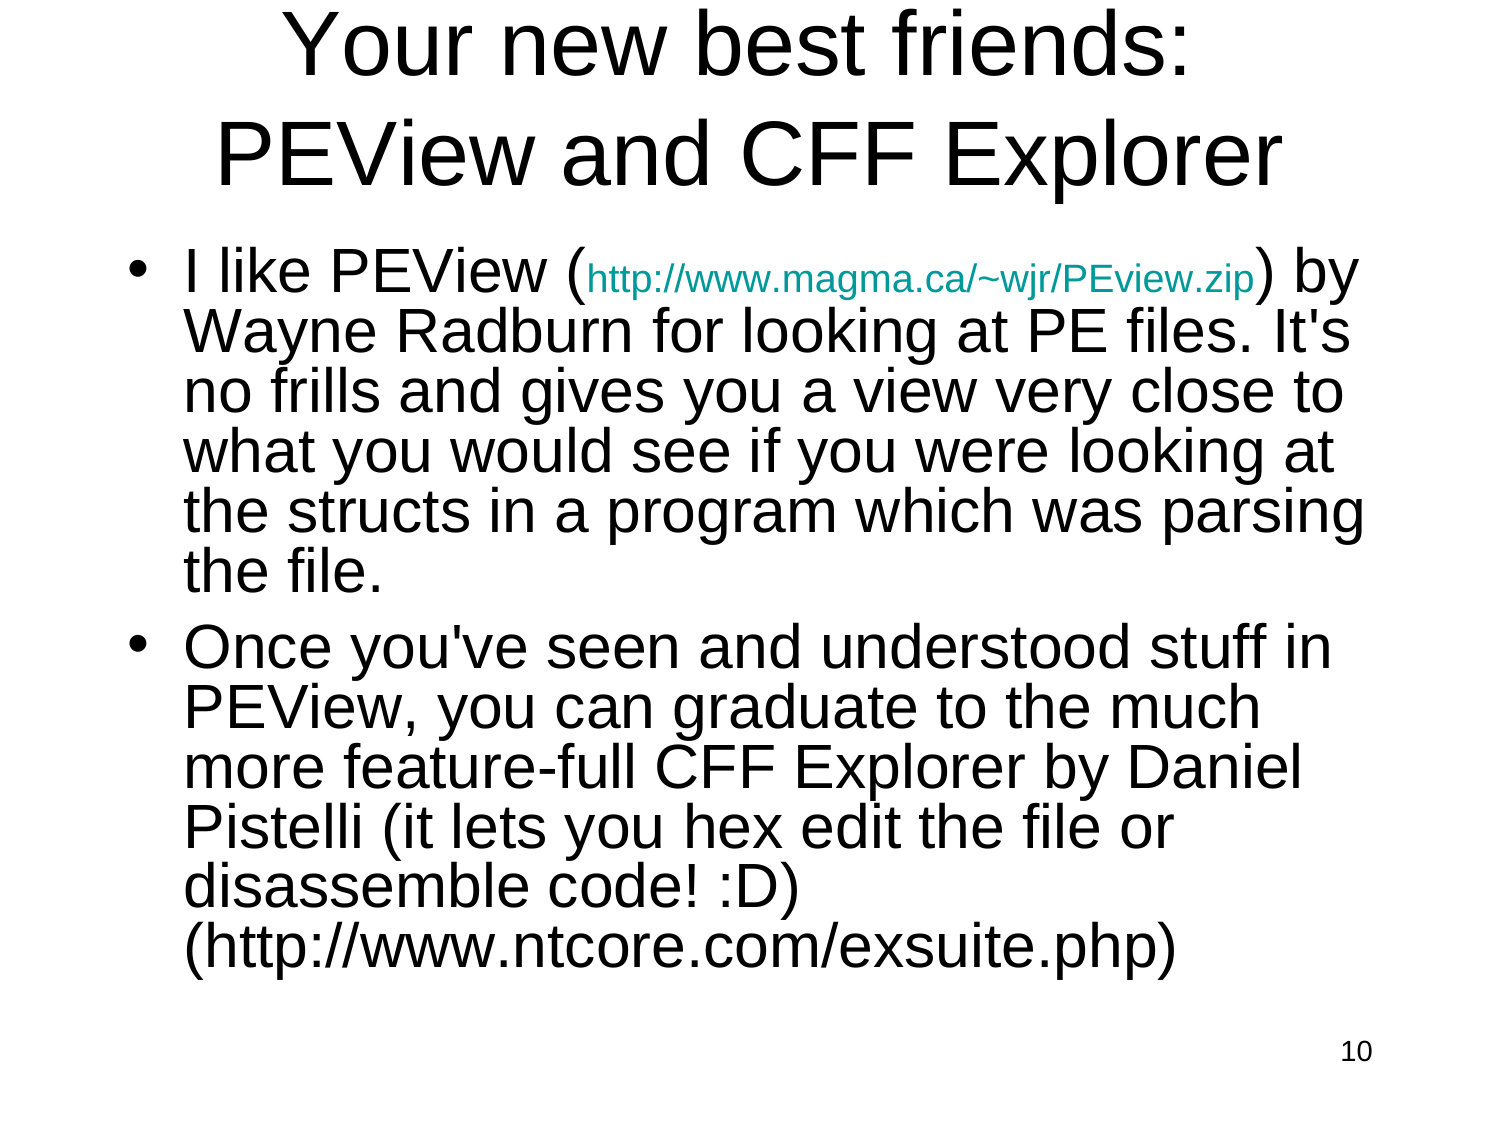

# Your new best friends: PEView and CFF Explorer
I like PEView (http://www.magma.ca/~wjr/PEview.zip) by Wayne Radburn for looking at PE files. It's no frills and gives you a view very close to what you would see if you were looking at the structs in a program which was parsing the file.
Once you've seen and understood stuff in PEView, you can graduate to the much more feature-full CFF Explorer by Daniel Pistelli (it lets you hex edit the file or disassemble code! :D) (http://www.ntcore.com/exsuite.php)